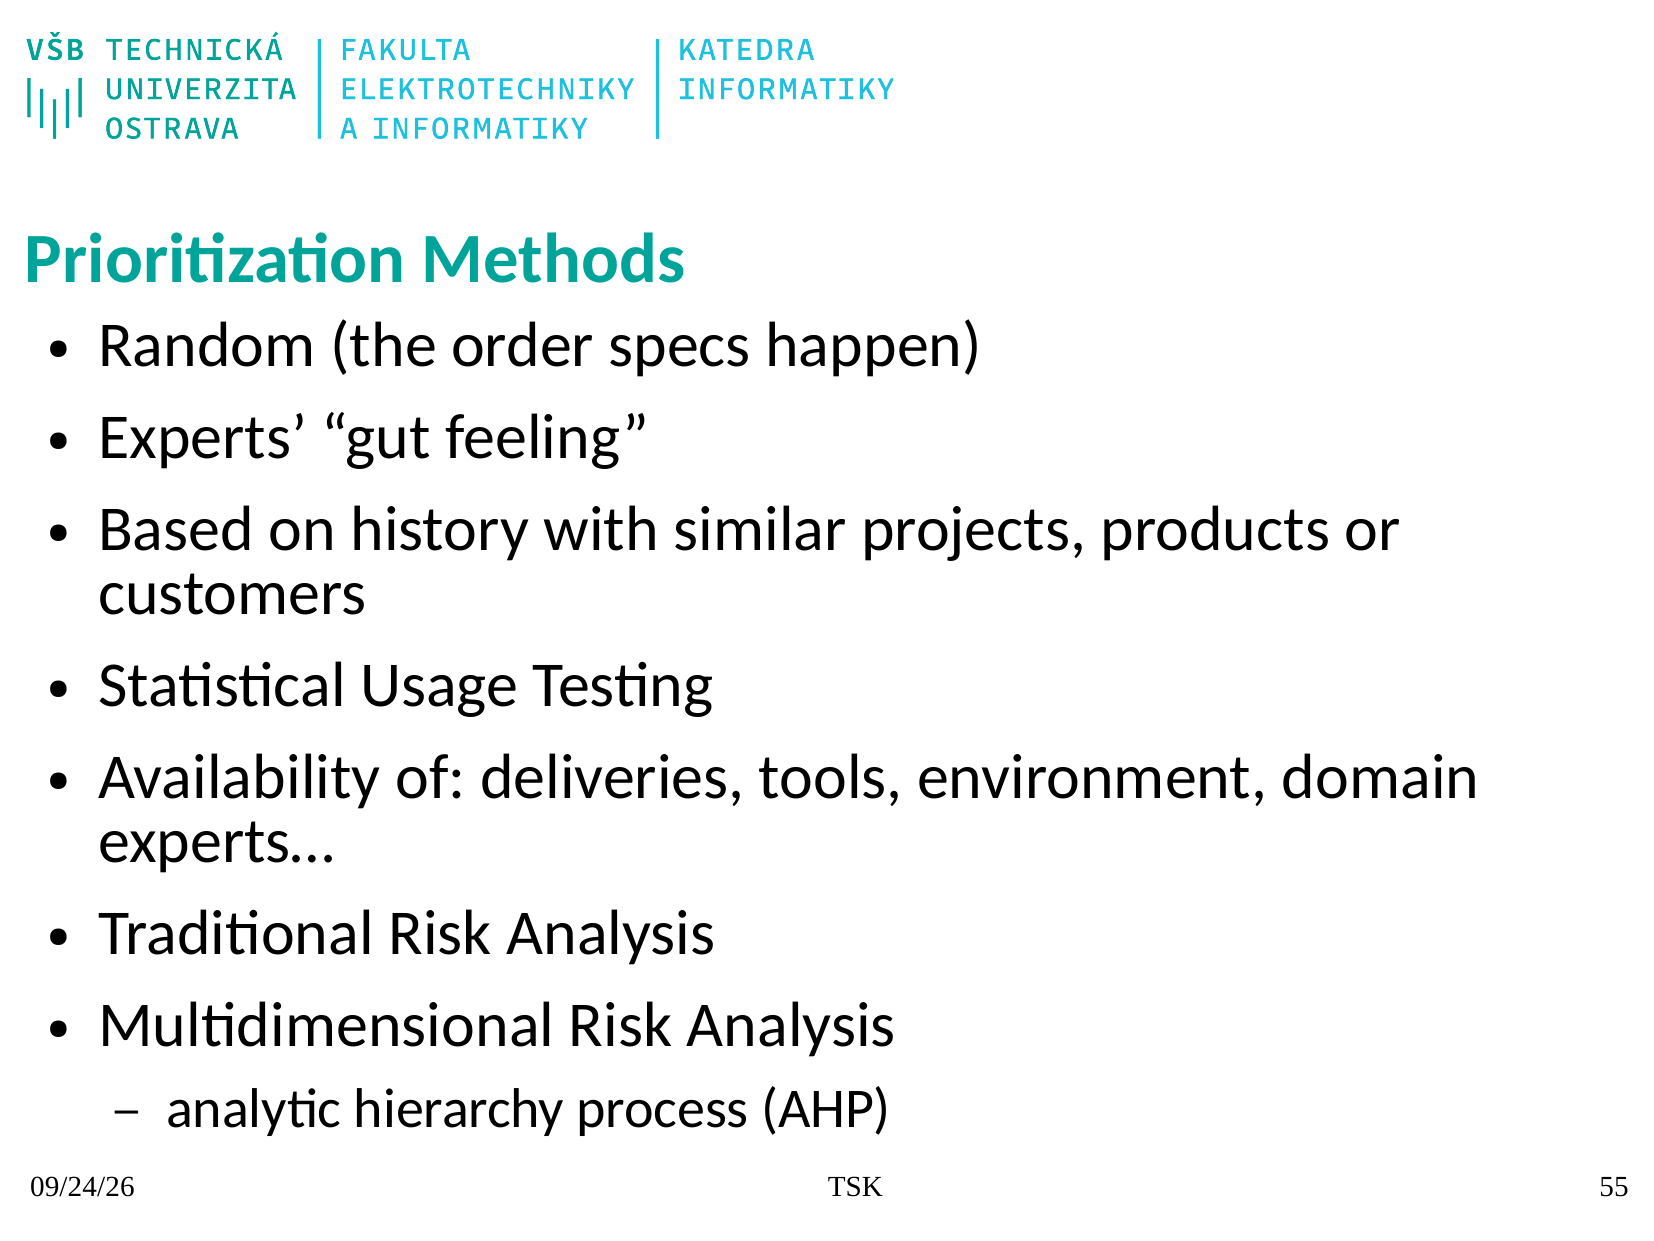

# Prioritization Methods
Random (the order specs happen)
Experts’ “gut feeling”
Based on history with similar projects, products or customers
Statistical Usage Testing
Availability of: deliveries, tools, environment, domain experts…
Traditional Risk Analysis
Multidimensional Risk Analysis
analytic hierarchy process (AHP)
TSK
55